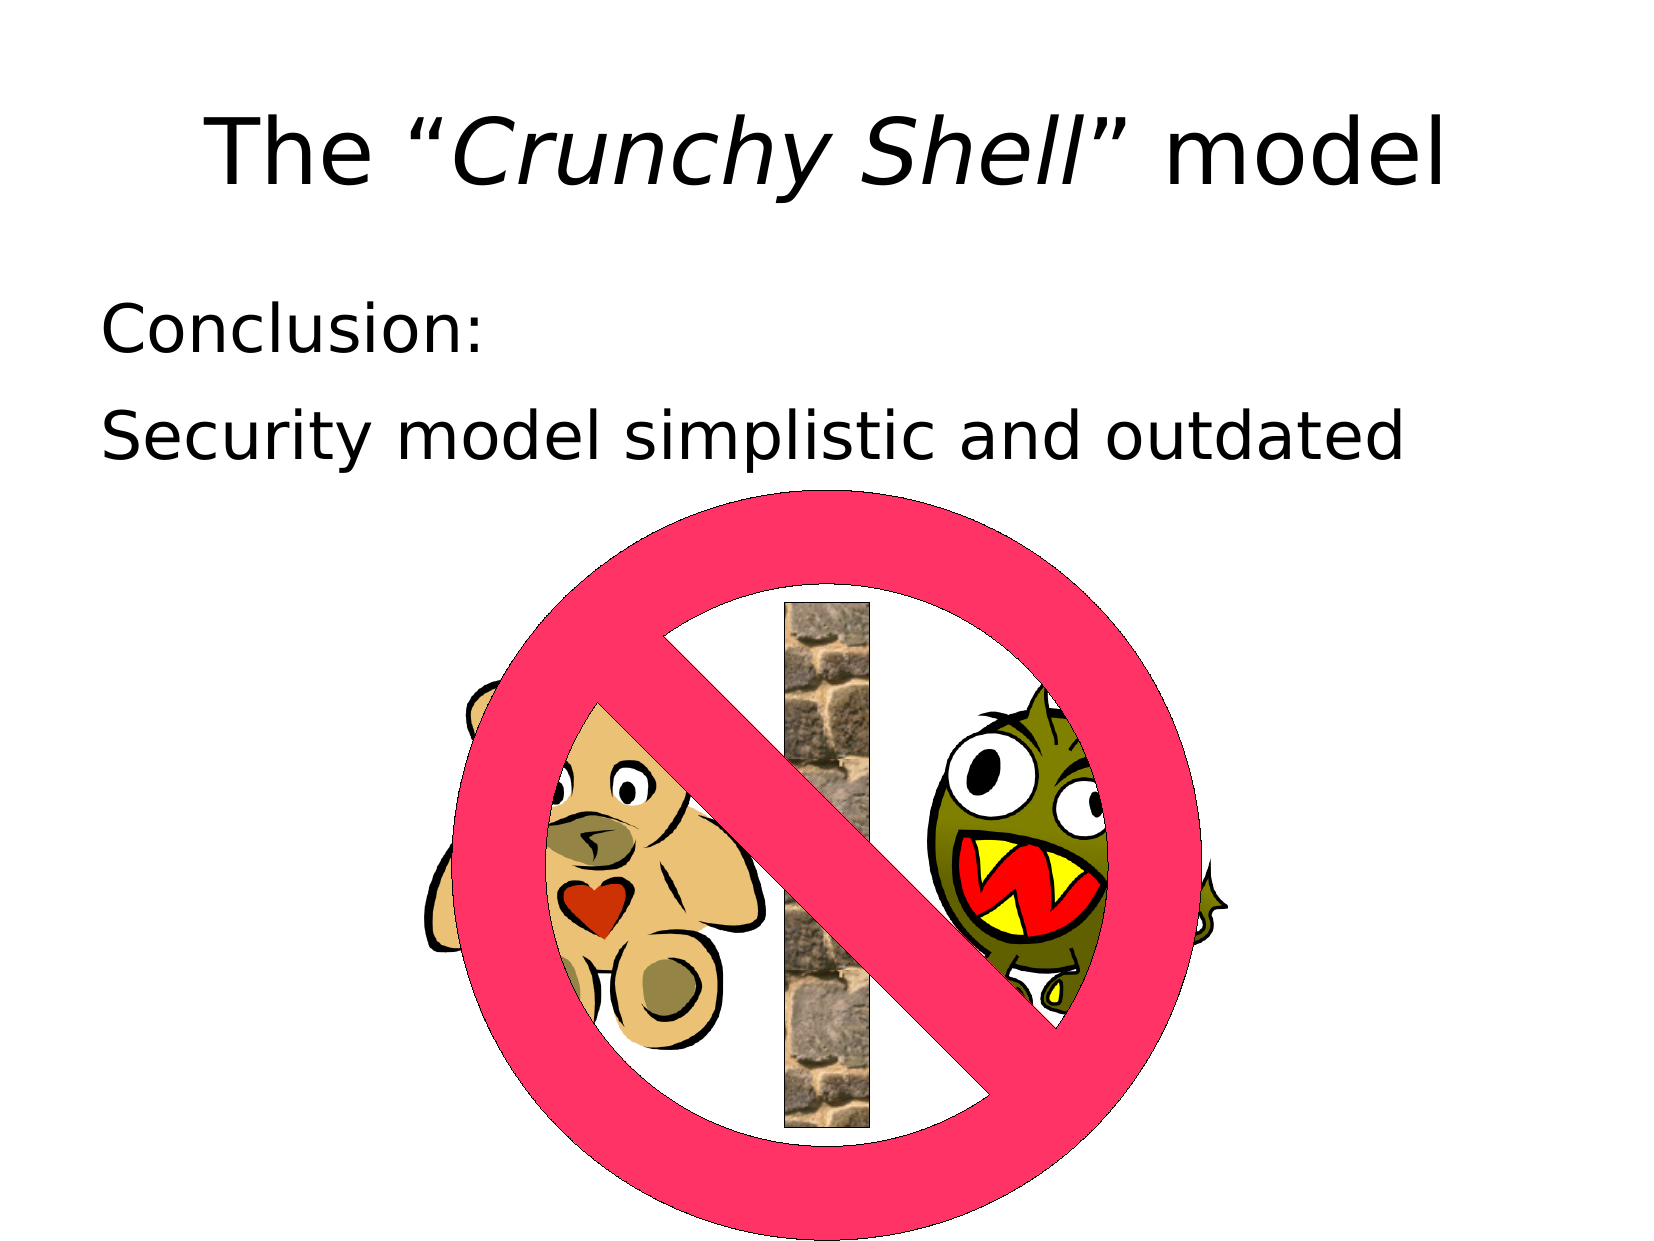

# The “Crunchy Shell” model
Conclusion:
Security model simplistic and outdated